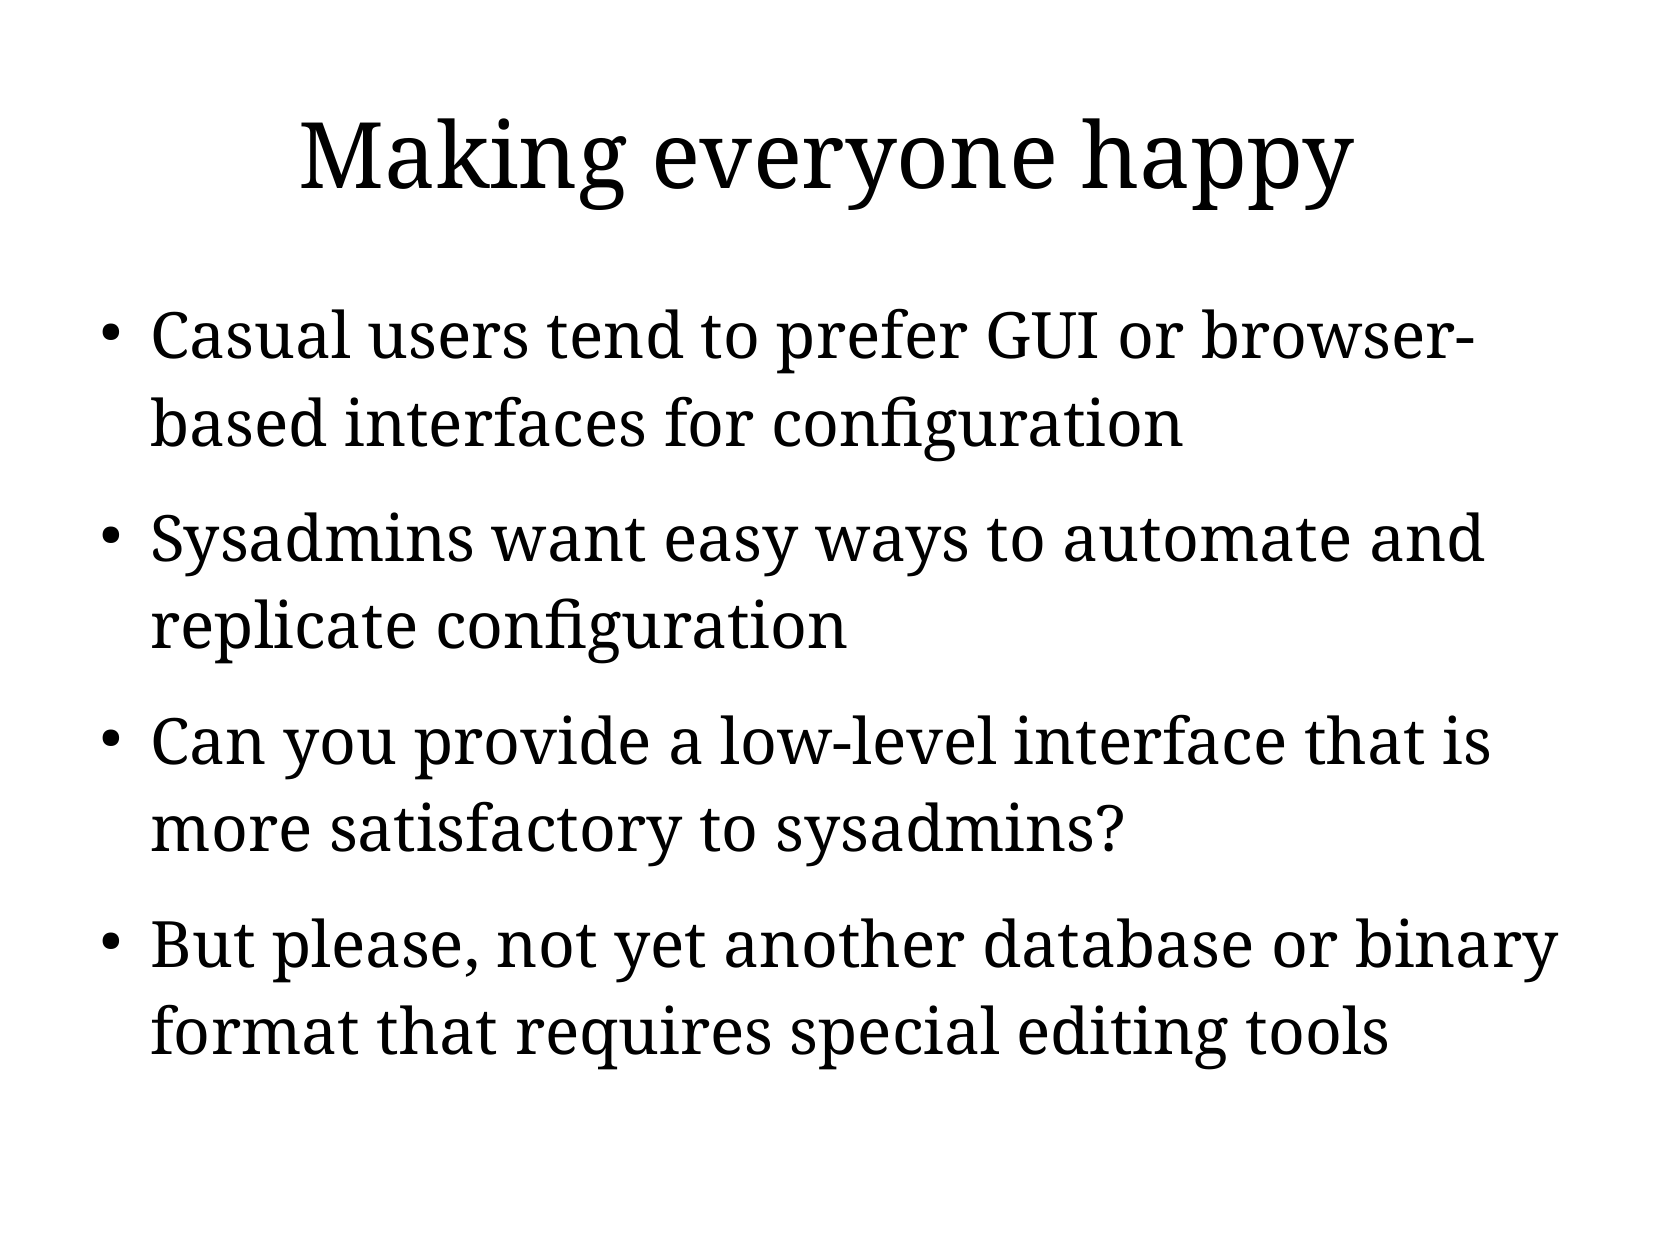

# Making everyone happy
Casual users tend to prefer GUI or browser-based interfaces for configuration
Sysadmins want easy ways to automate and replicate configuration
Can you provide a low-level interface that is more satisfactory to sysadmins?
But please, not yet another database or binary format that requires special editing tools